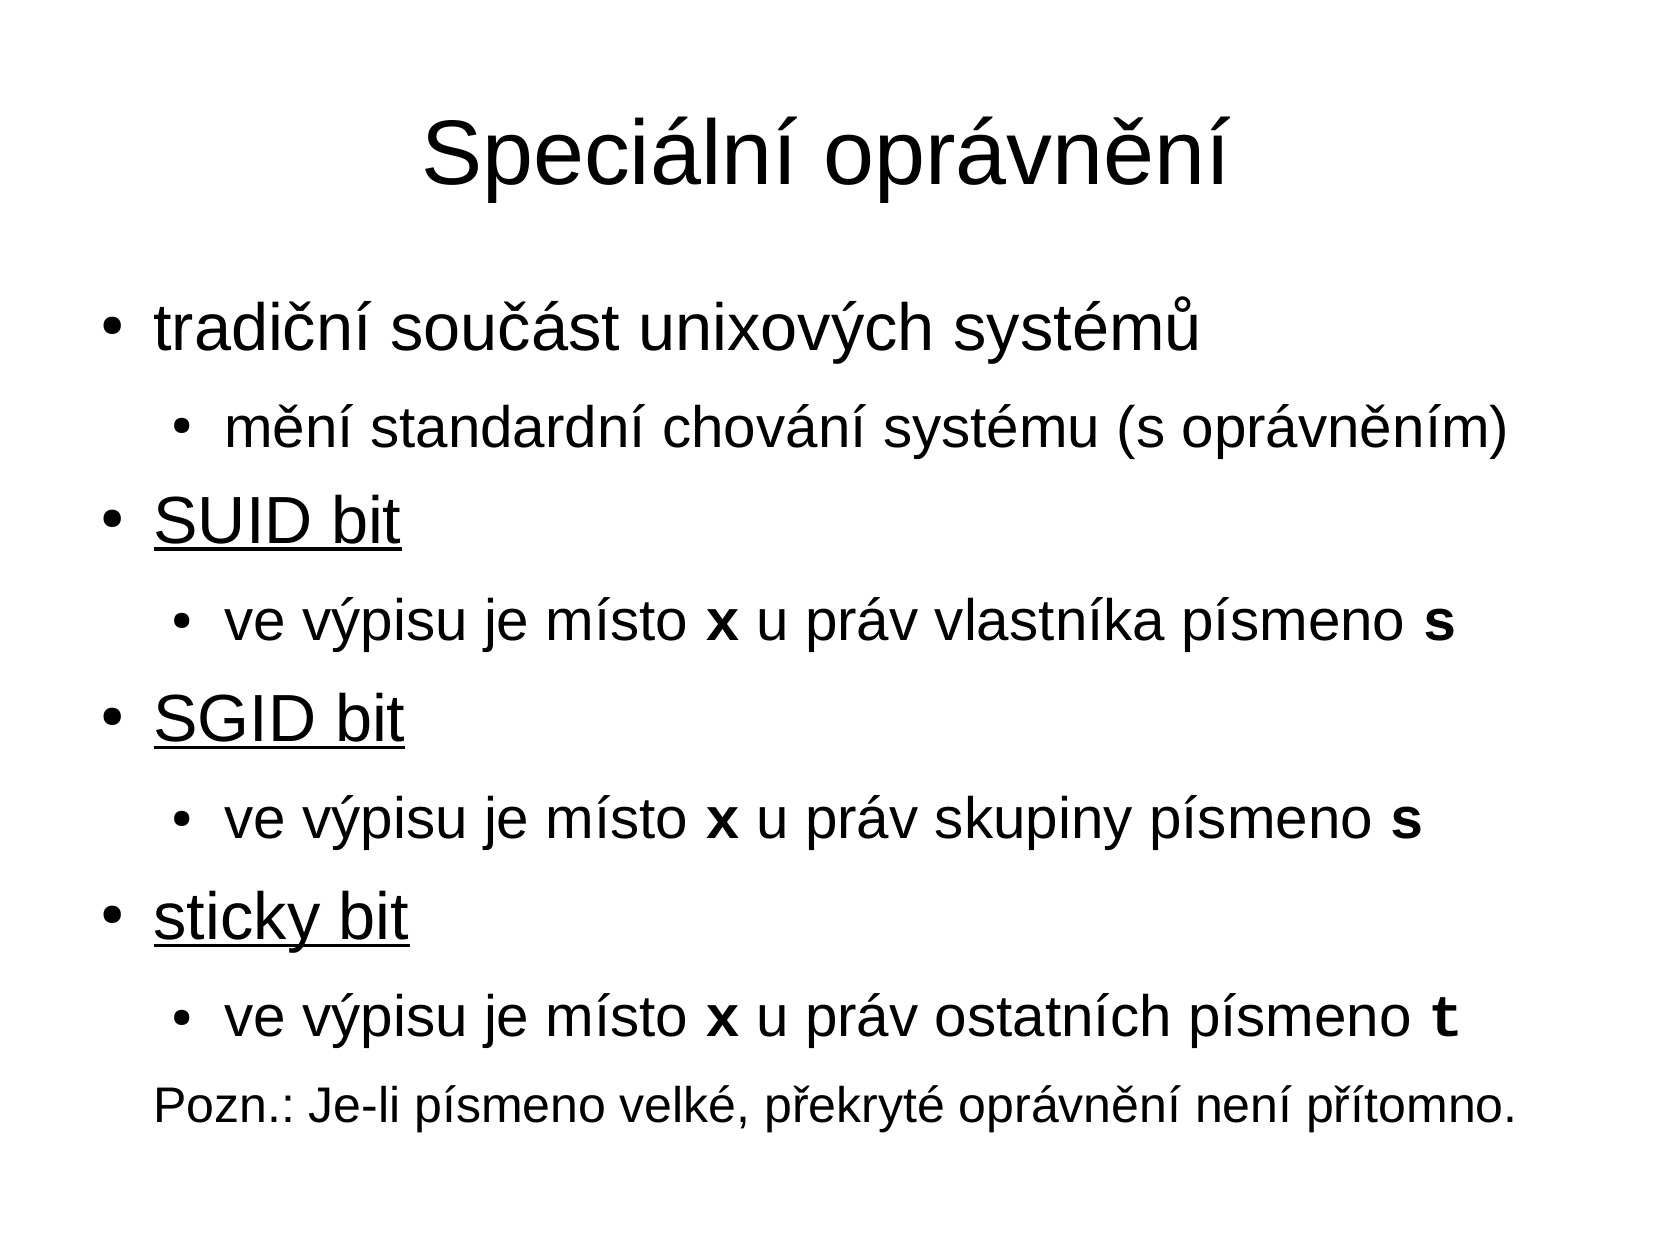

# Speciální oprávnění
tradiční součást unixových systémů
mění standardní chování systému (s oprávněním)
SUID bit
ve výpisu je místo x u práv vlastníka písmeno s
SGID bit
ve výpisu je místo x u práv skupiny písmeno s
sticky bit
ve výpisu je místo x u práv ostatních písmeno t
Pozn.: Je-li písmeno velké, překryté oprávnění není přítomno.